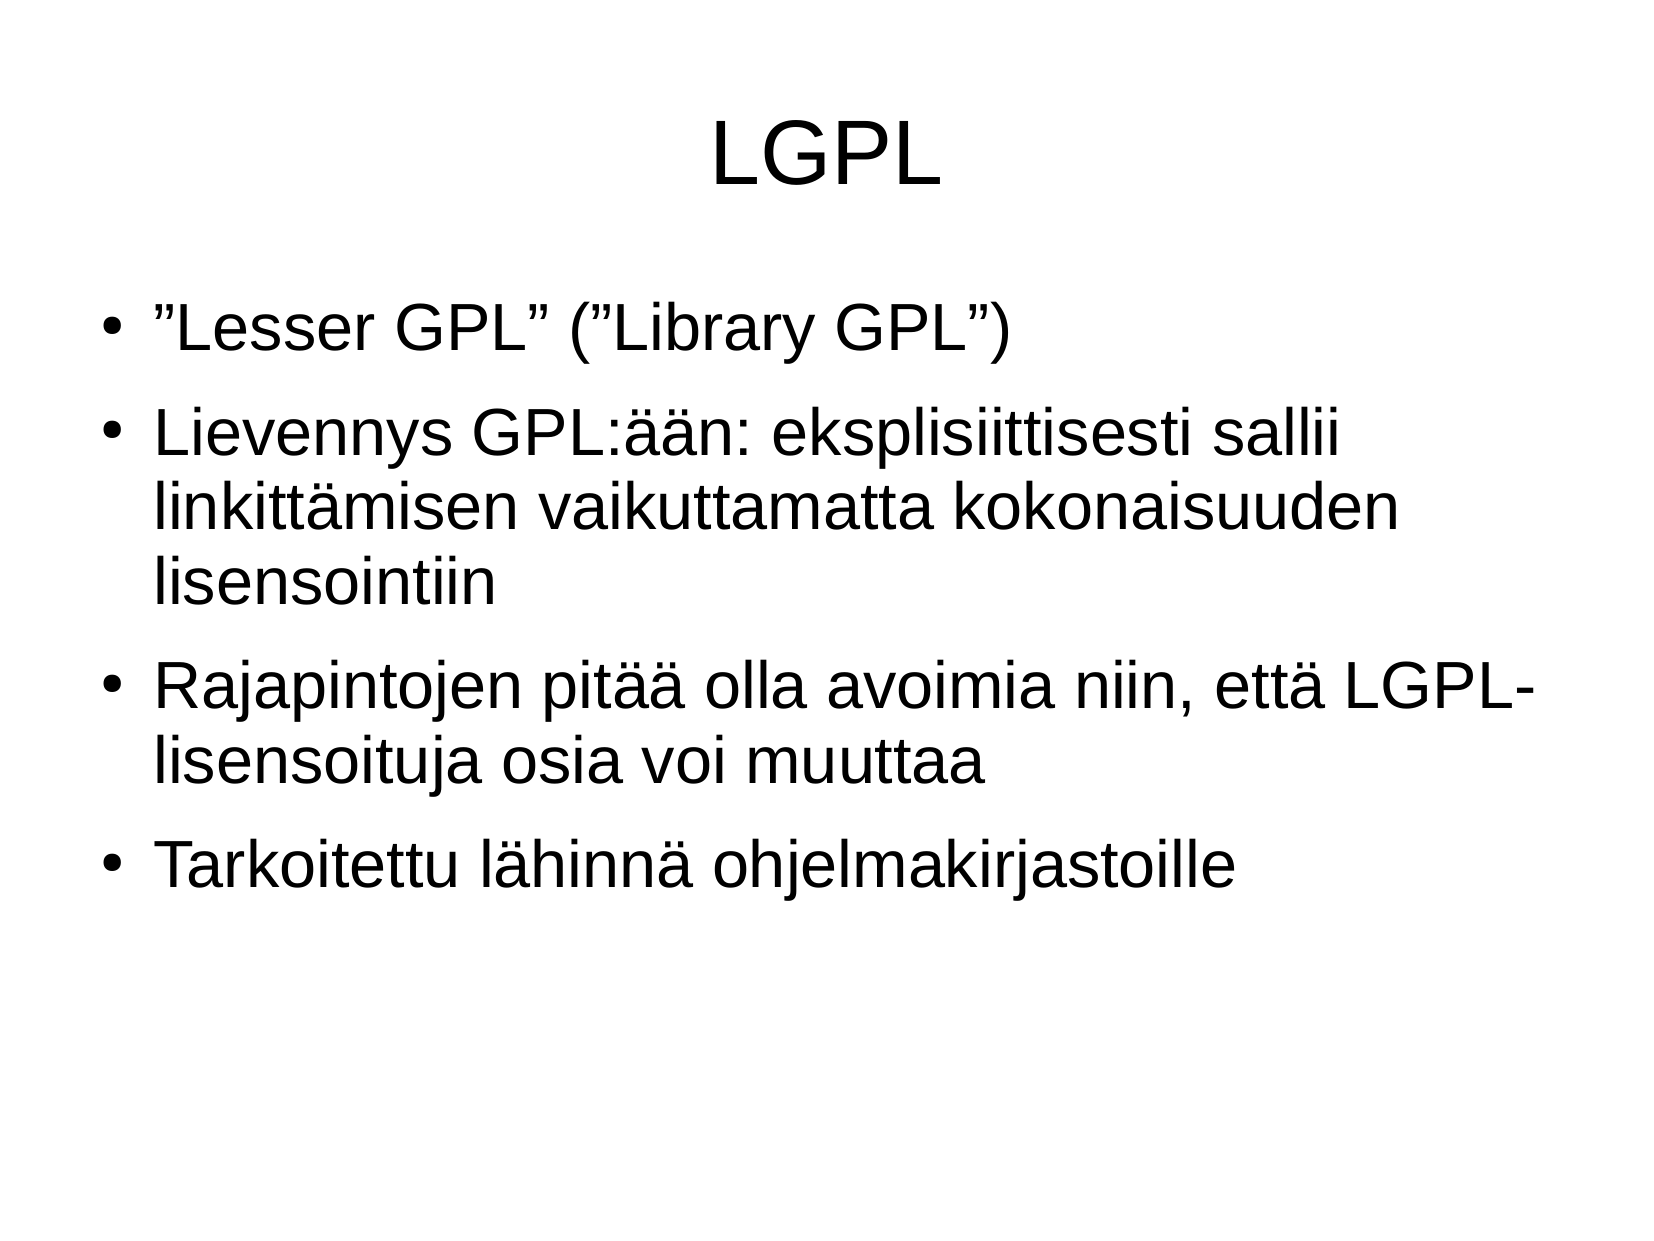

# LGPL
”Lesser GPL” (”Library GPL”)
Lievennys GPL:ään: eksplisiittisesti sallii linkittämisen vaikuttamatta kokonaisuuden lisensointiin
Rajapintojen pitää olla avoimia niin, että LGPL-lisensoituja osia voi muuttaa
Tarkoitettu lähinnä ohjelmakirjastoille